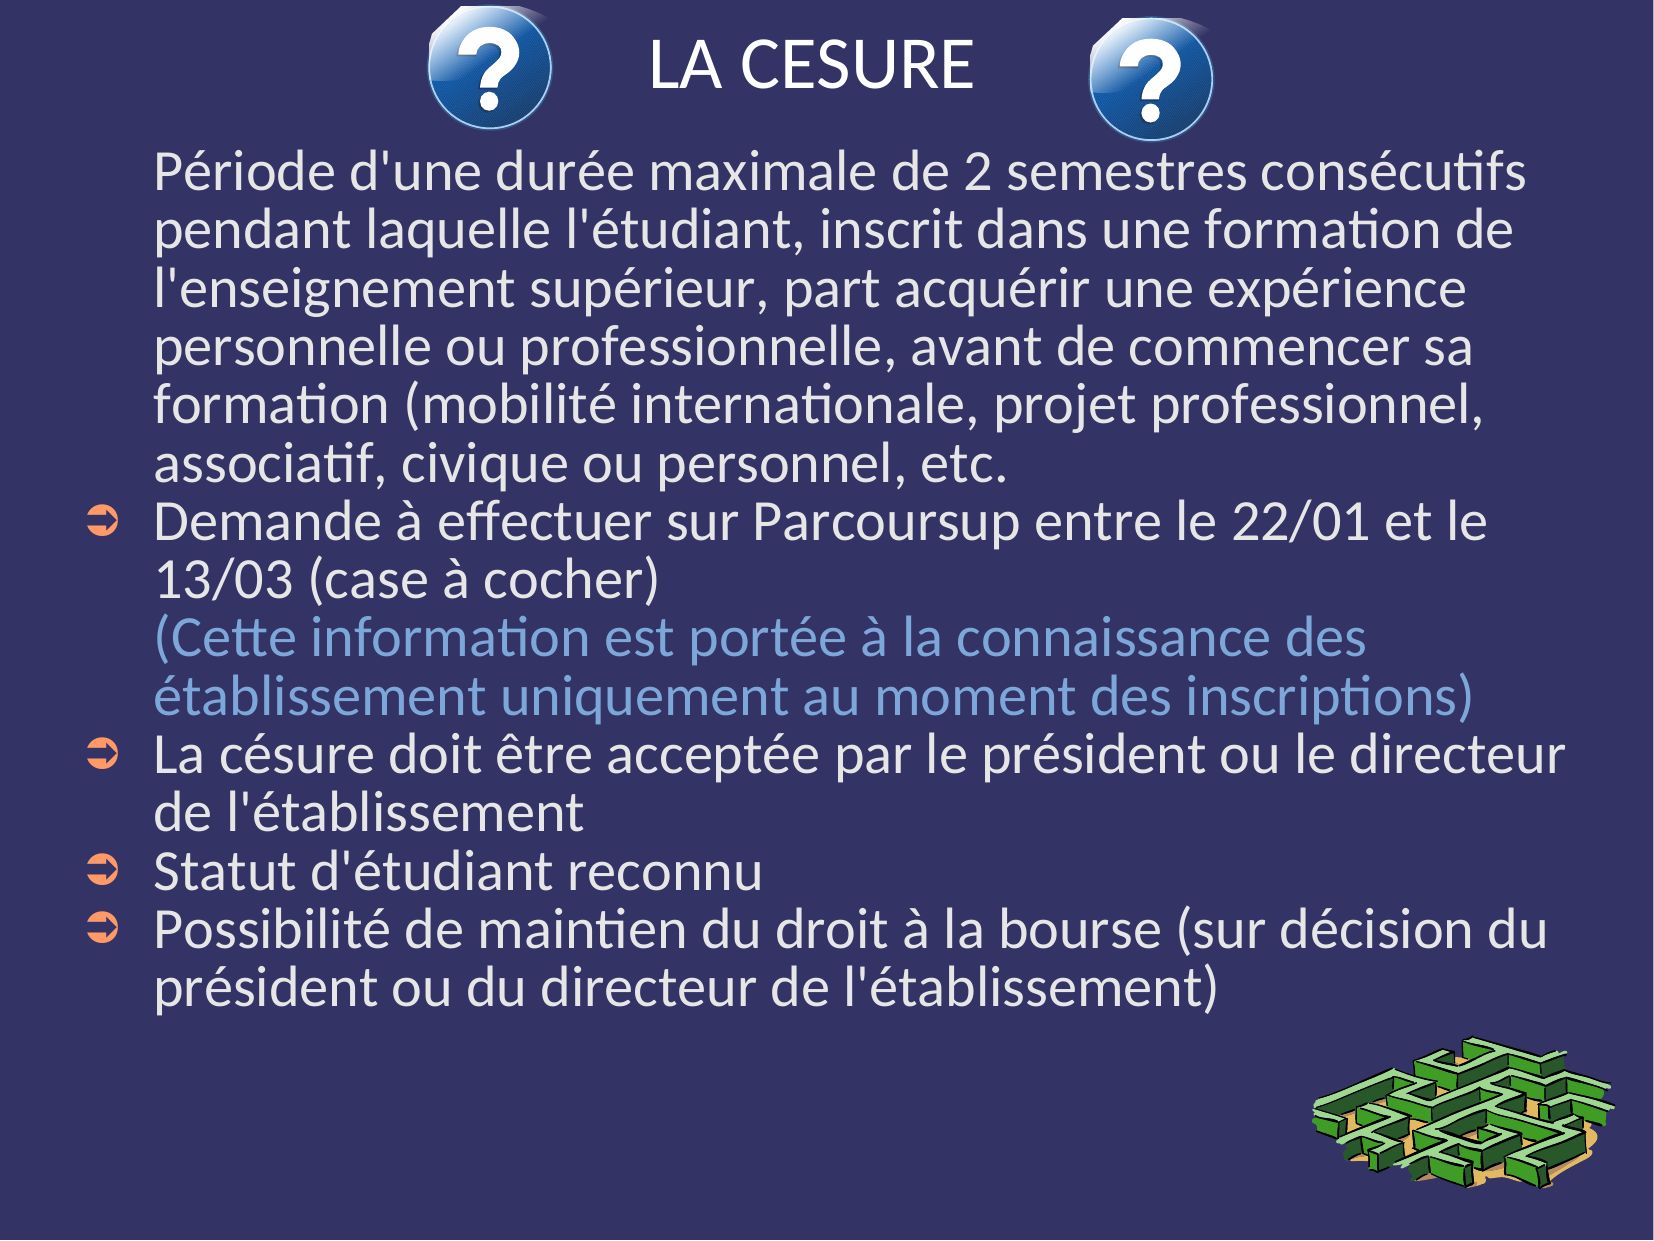

# LA CESURE
Période d'une durée maximale de 2 semestres consécutifs pendant laquelle l'étudiant, inscrit dans une formation de l'enseignement supérieur, part acquérir une expérience personnelle ou professionnelle, avant de commencer sa formation (mobilité internationale, projet professionnel, associatif, civique ou personnel, etc.
Demande à effectuer sur Parcoursup entre le 22/01 et le 13/03 (case à cocher)
(Cette information est portée à la connaissance des établissement uniquement au moment des inscriptions)
La césure doit être acceptée par le président ou le directeur de l'établissement
Statut d'étudiant reconnu
Possibilité de maintien du droit à la bourse (sur décision du président ou du directeur de l'établissement)